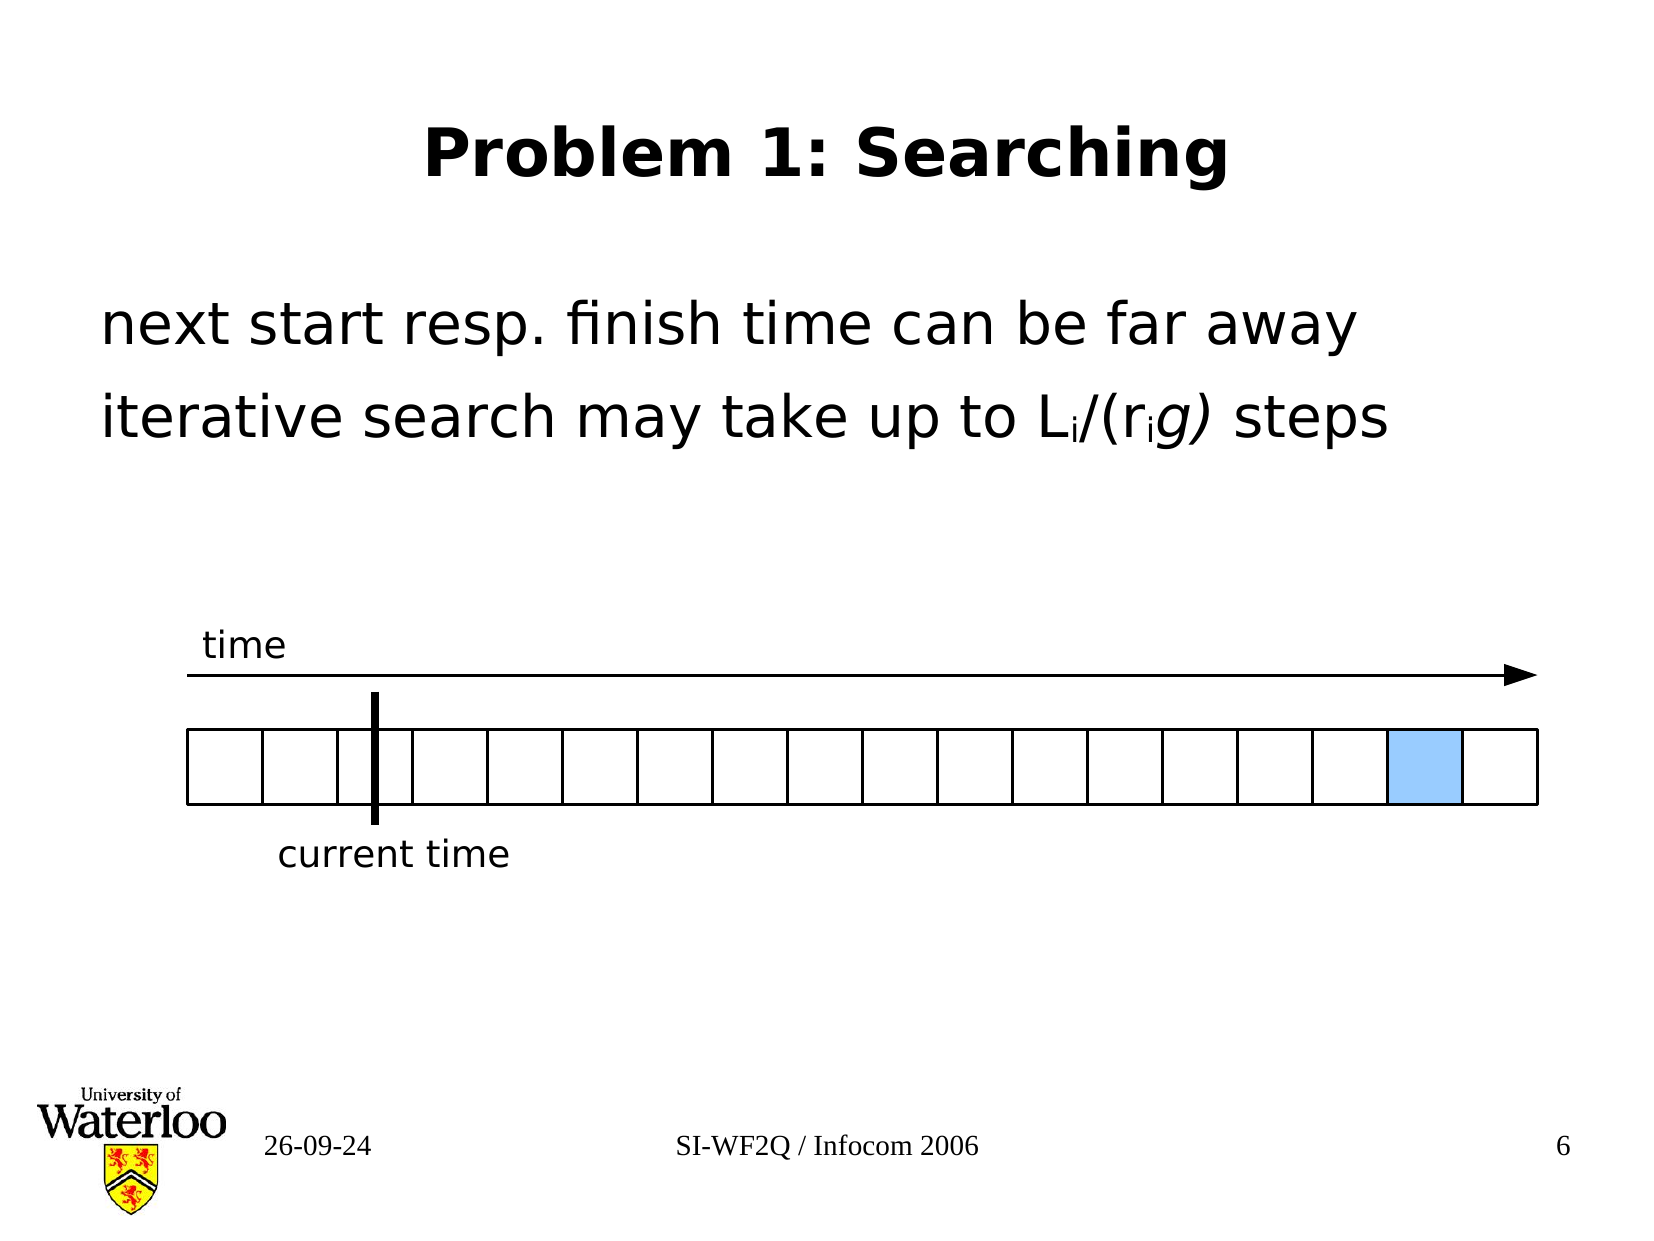

# Problem 1: Searching
next start resp. finish time can be far away
iterative search may take up to Li/(rig) steps
time
current time
SI-WF2Q / Infocom 2006
6